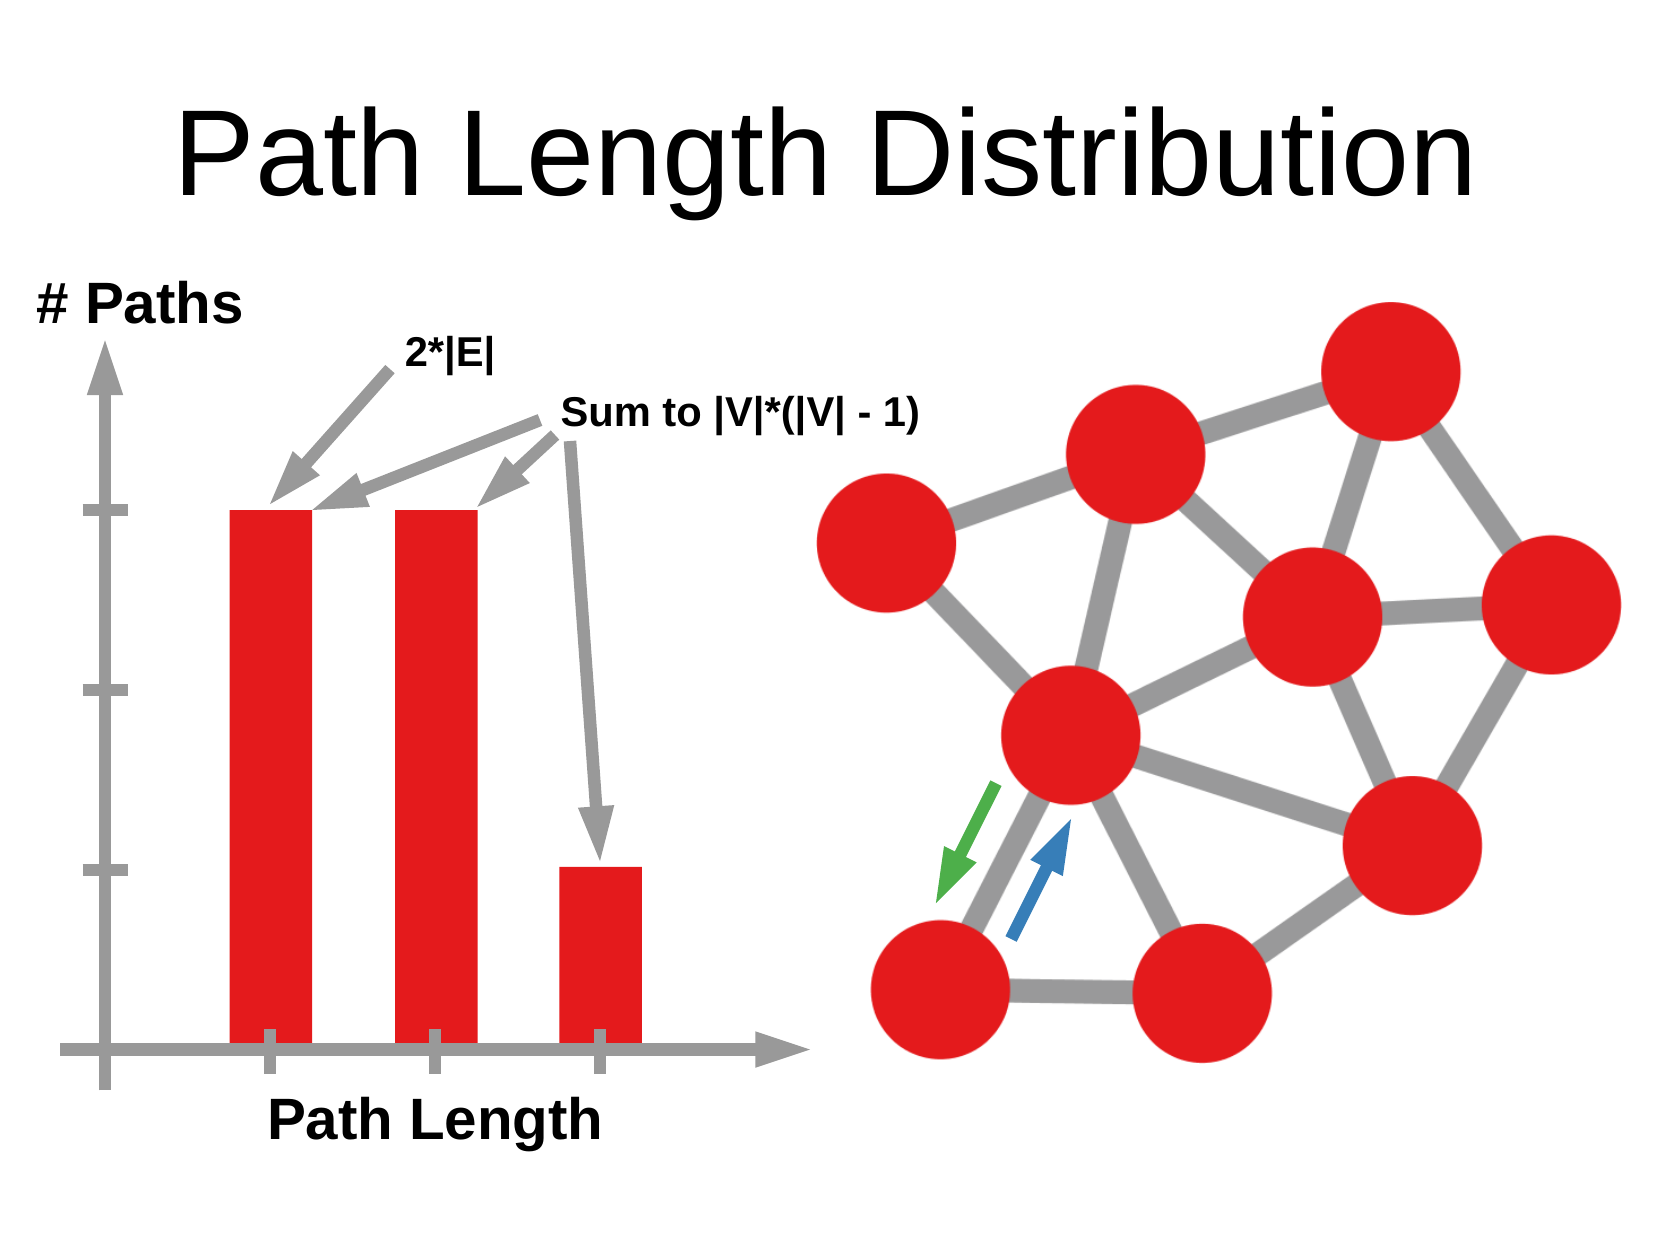

# Path Length Distribution
# Paths
Path Length
2*|E|
Sum to |V|*(|V| - 1)